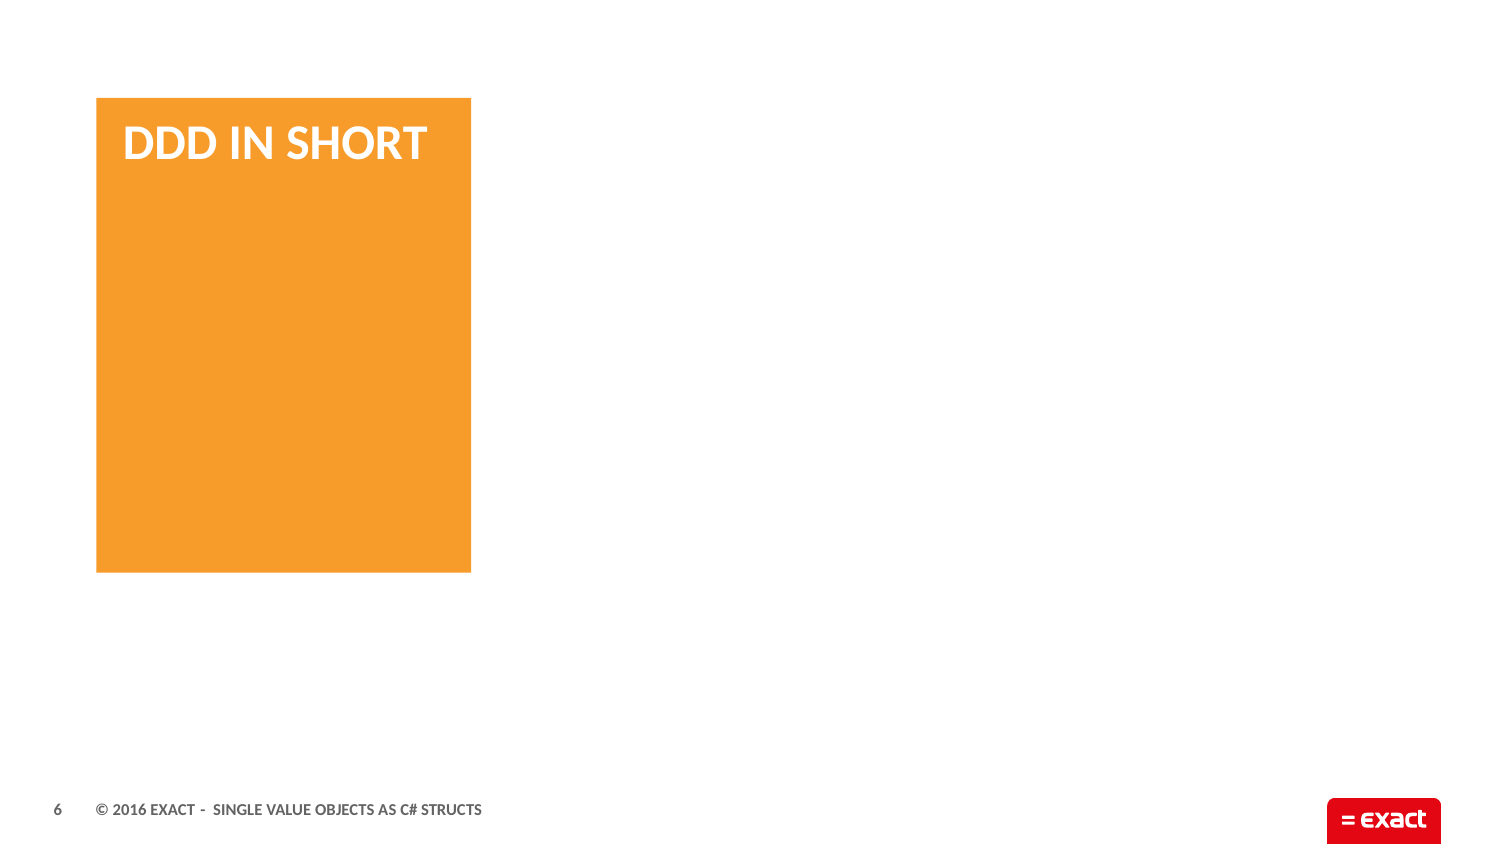

#
DDD in short
- Single Value Objects as C# structs